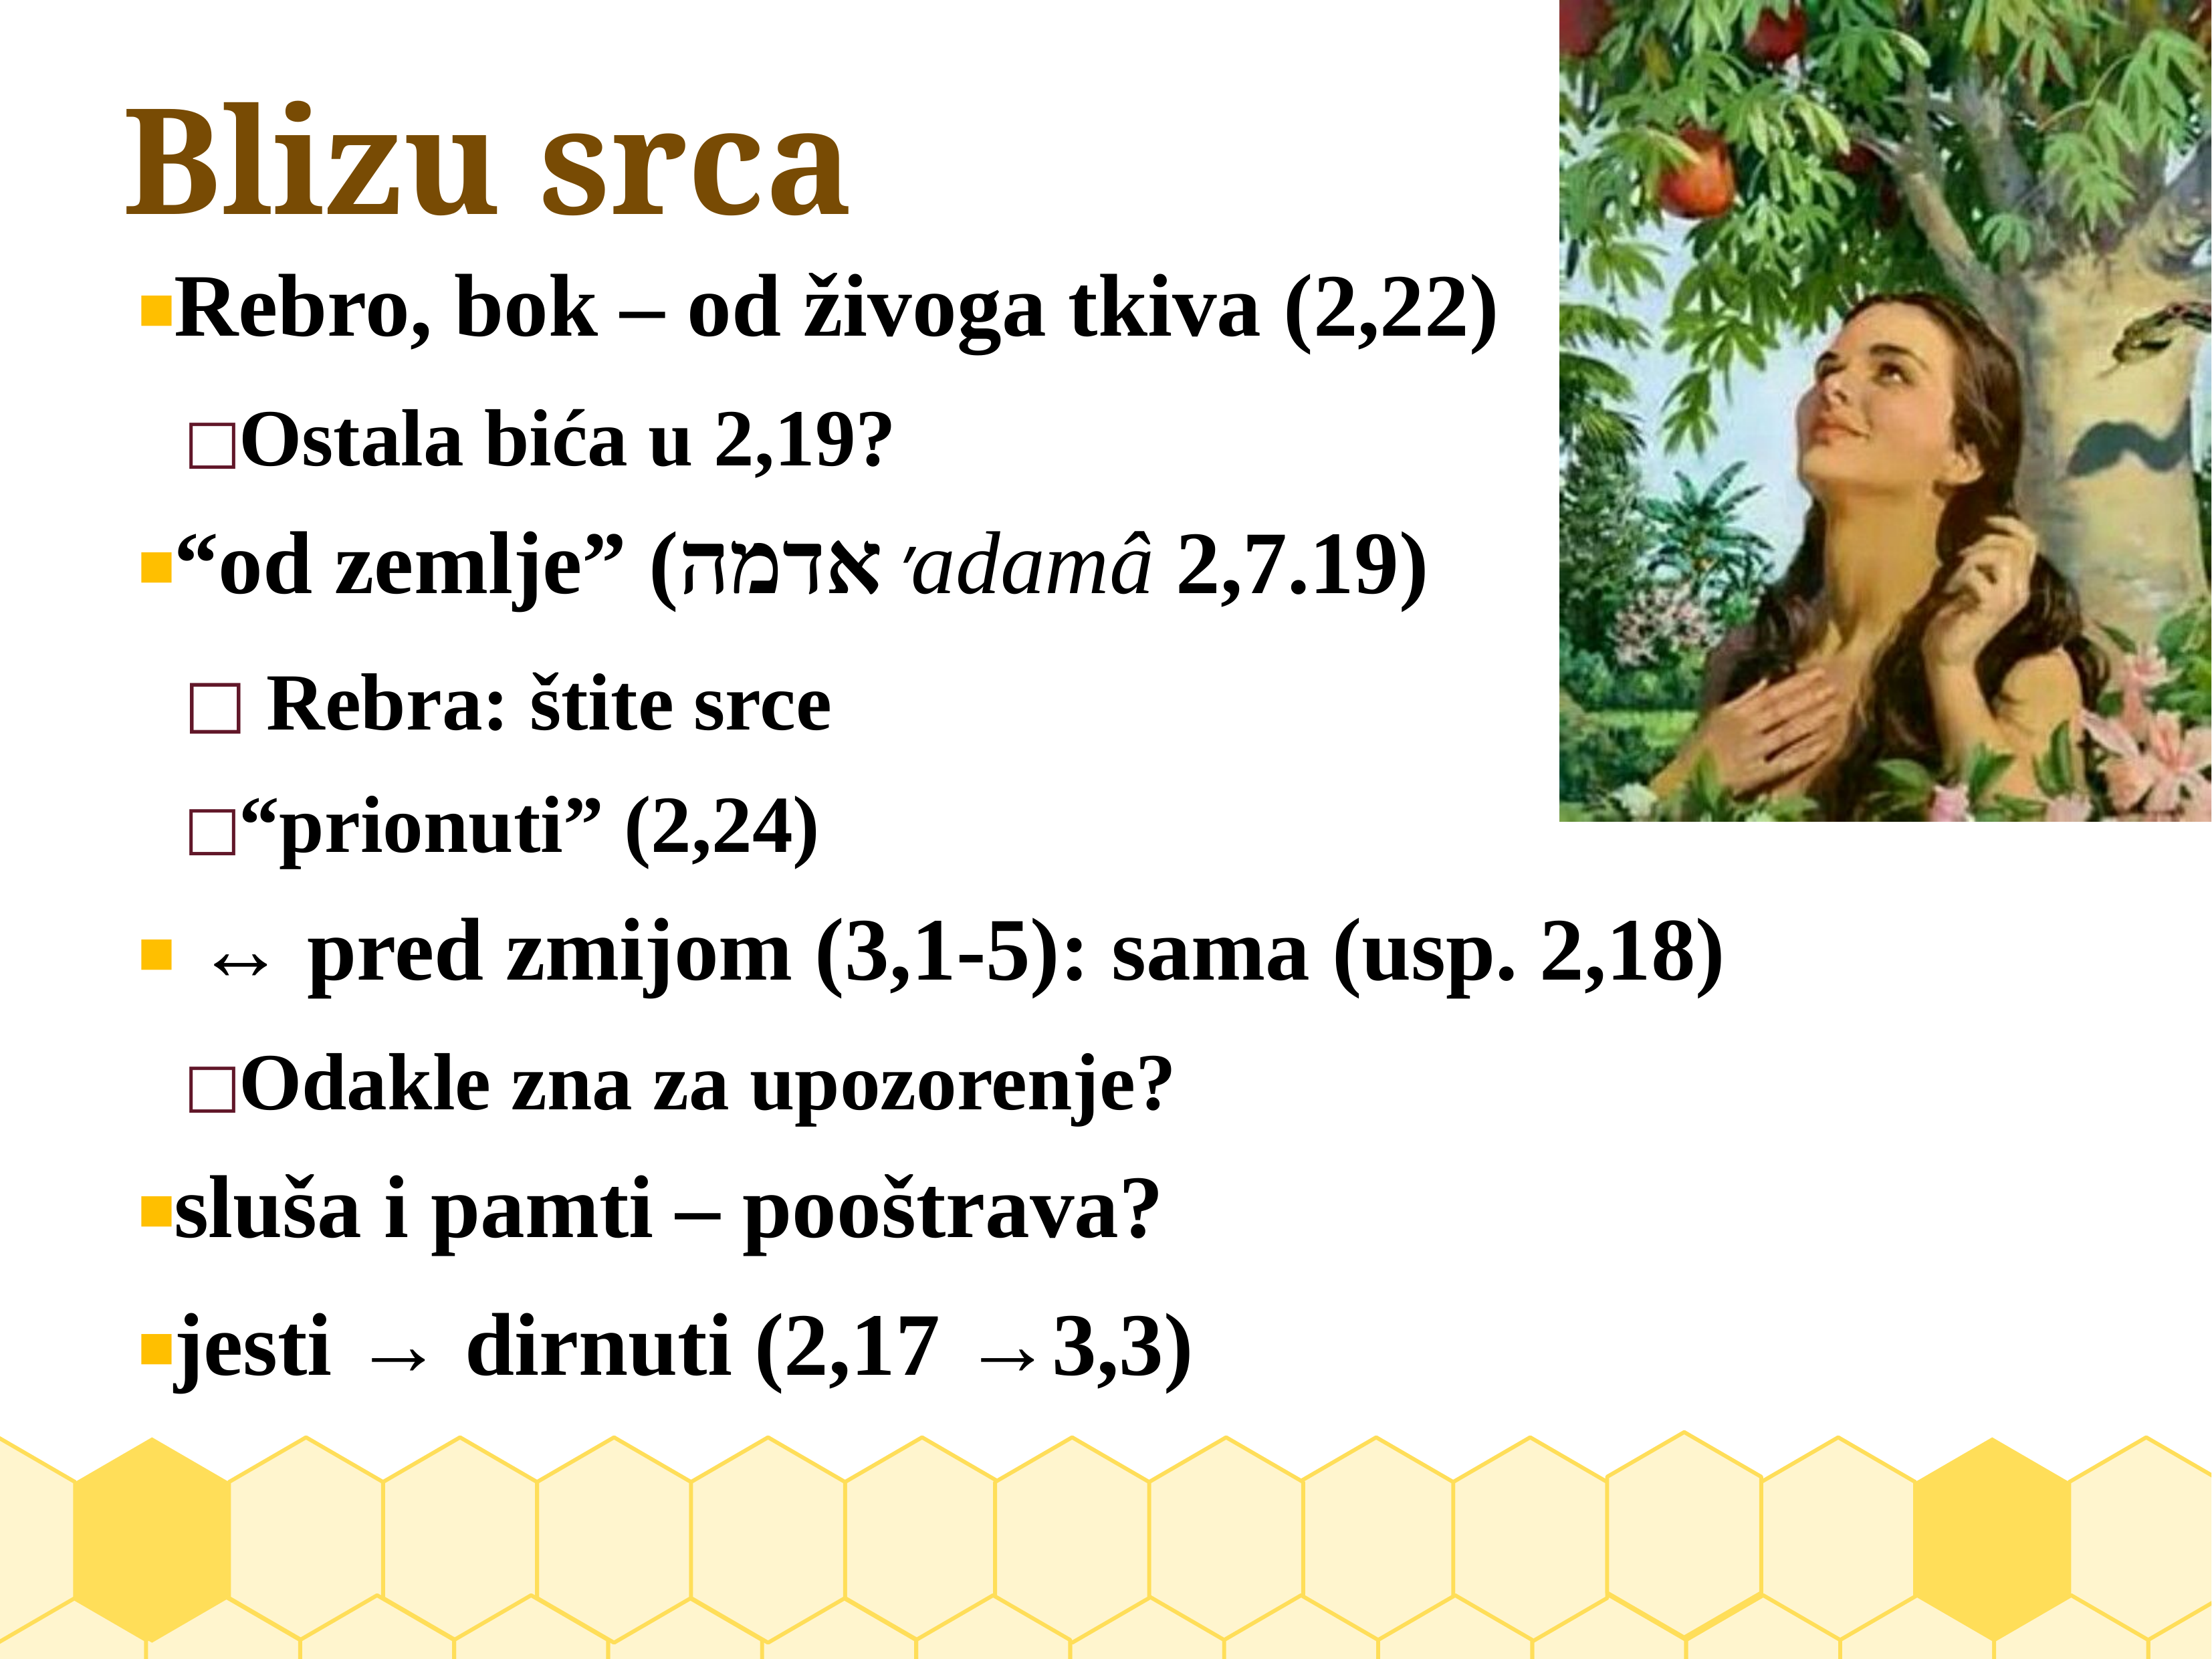

# Blizu srca
Rebro, bok – od živoga tkiva (2,22)
Ostala bića u 2,19?
“od zemlje” (אדמה ’adamâ 2,7.19)
 Rebra: štite srce
“prionuti” (2,24)
 ↔ pred zmijom (3,1-5): sama (usp. 2,18)
Odakle zna za upozorenje?
sluša i pamti – pooštrava?
jesti → dirnuti (2,17 →3,3)